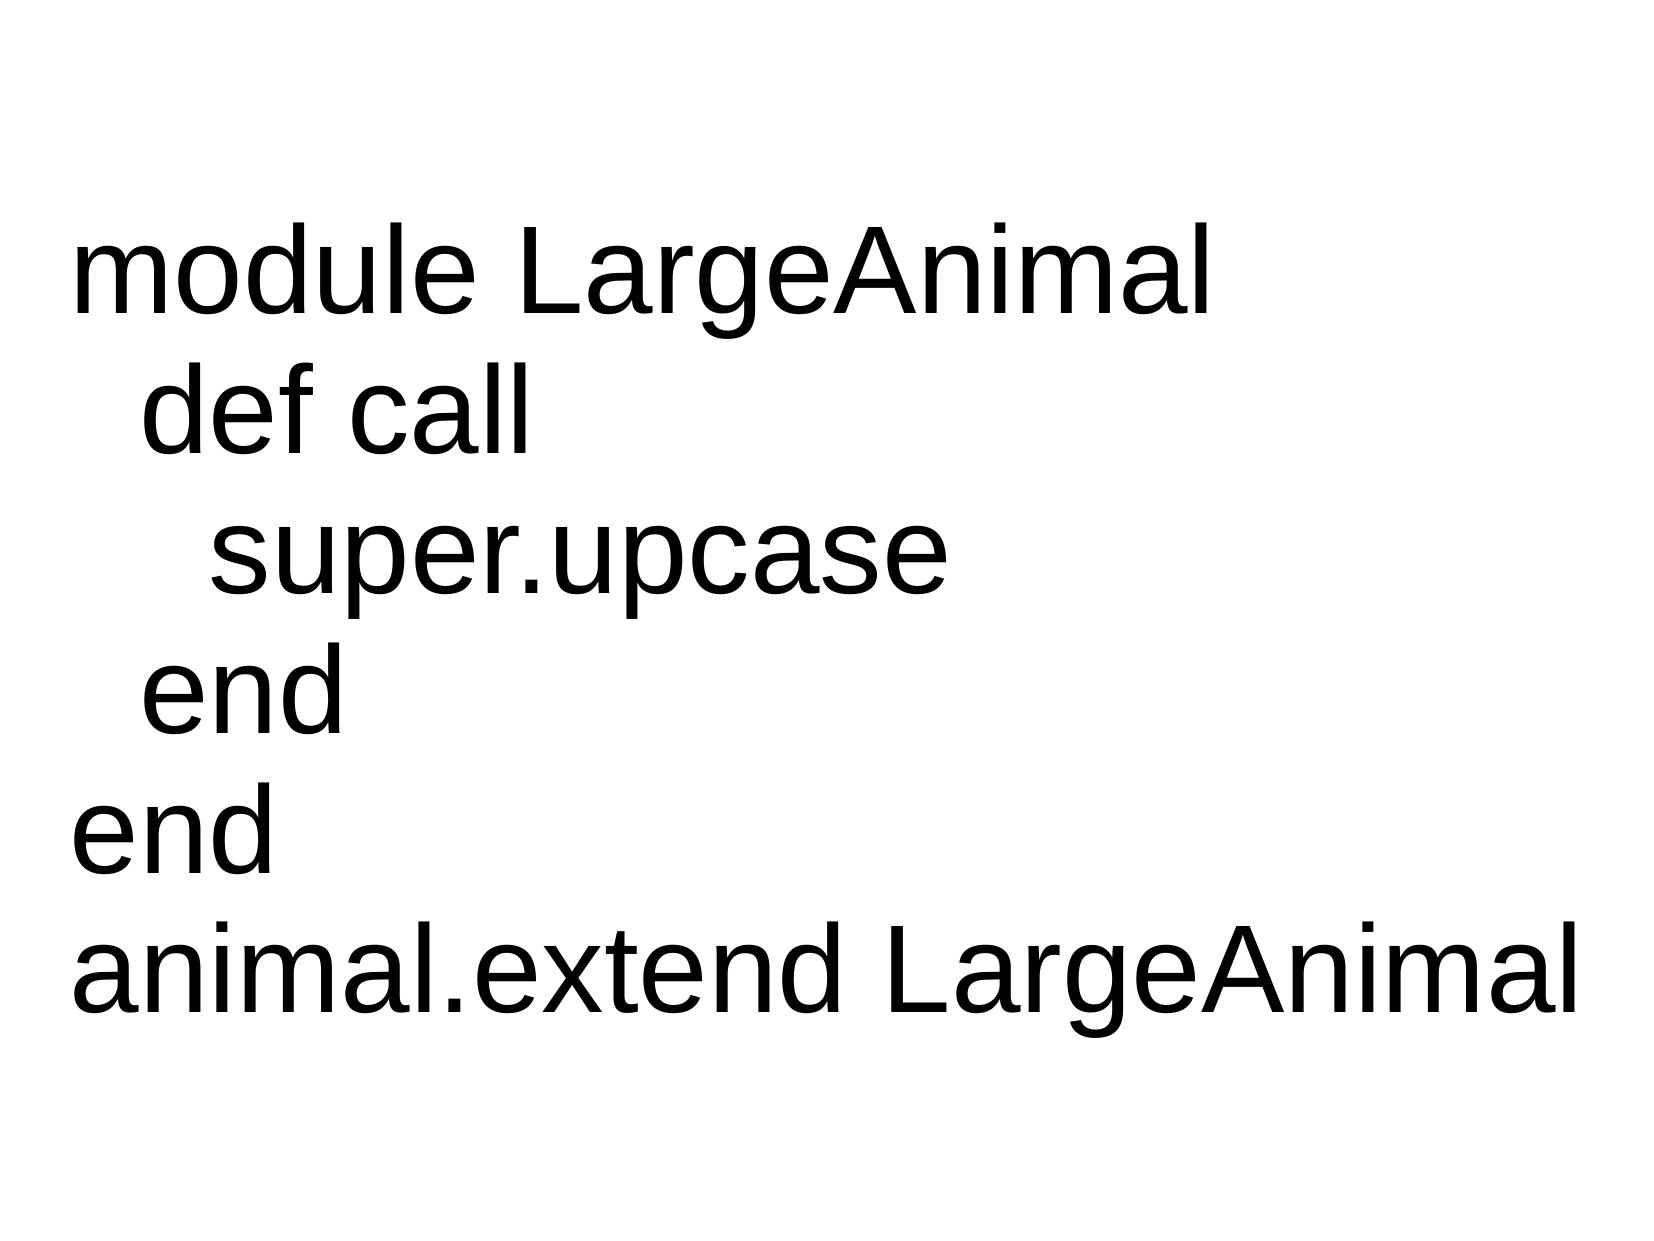

module LargeAnimal
 def call
 super.upcase
 end
end
animal.extend LargeAnimal